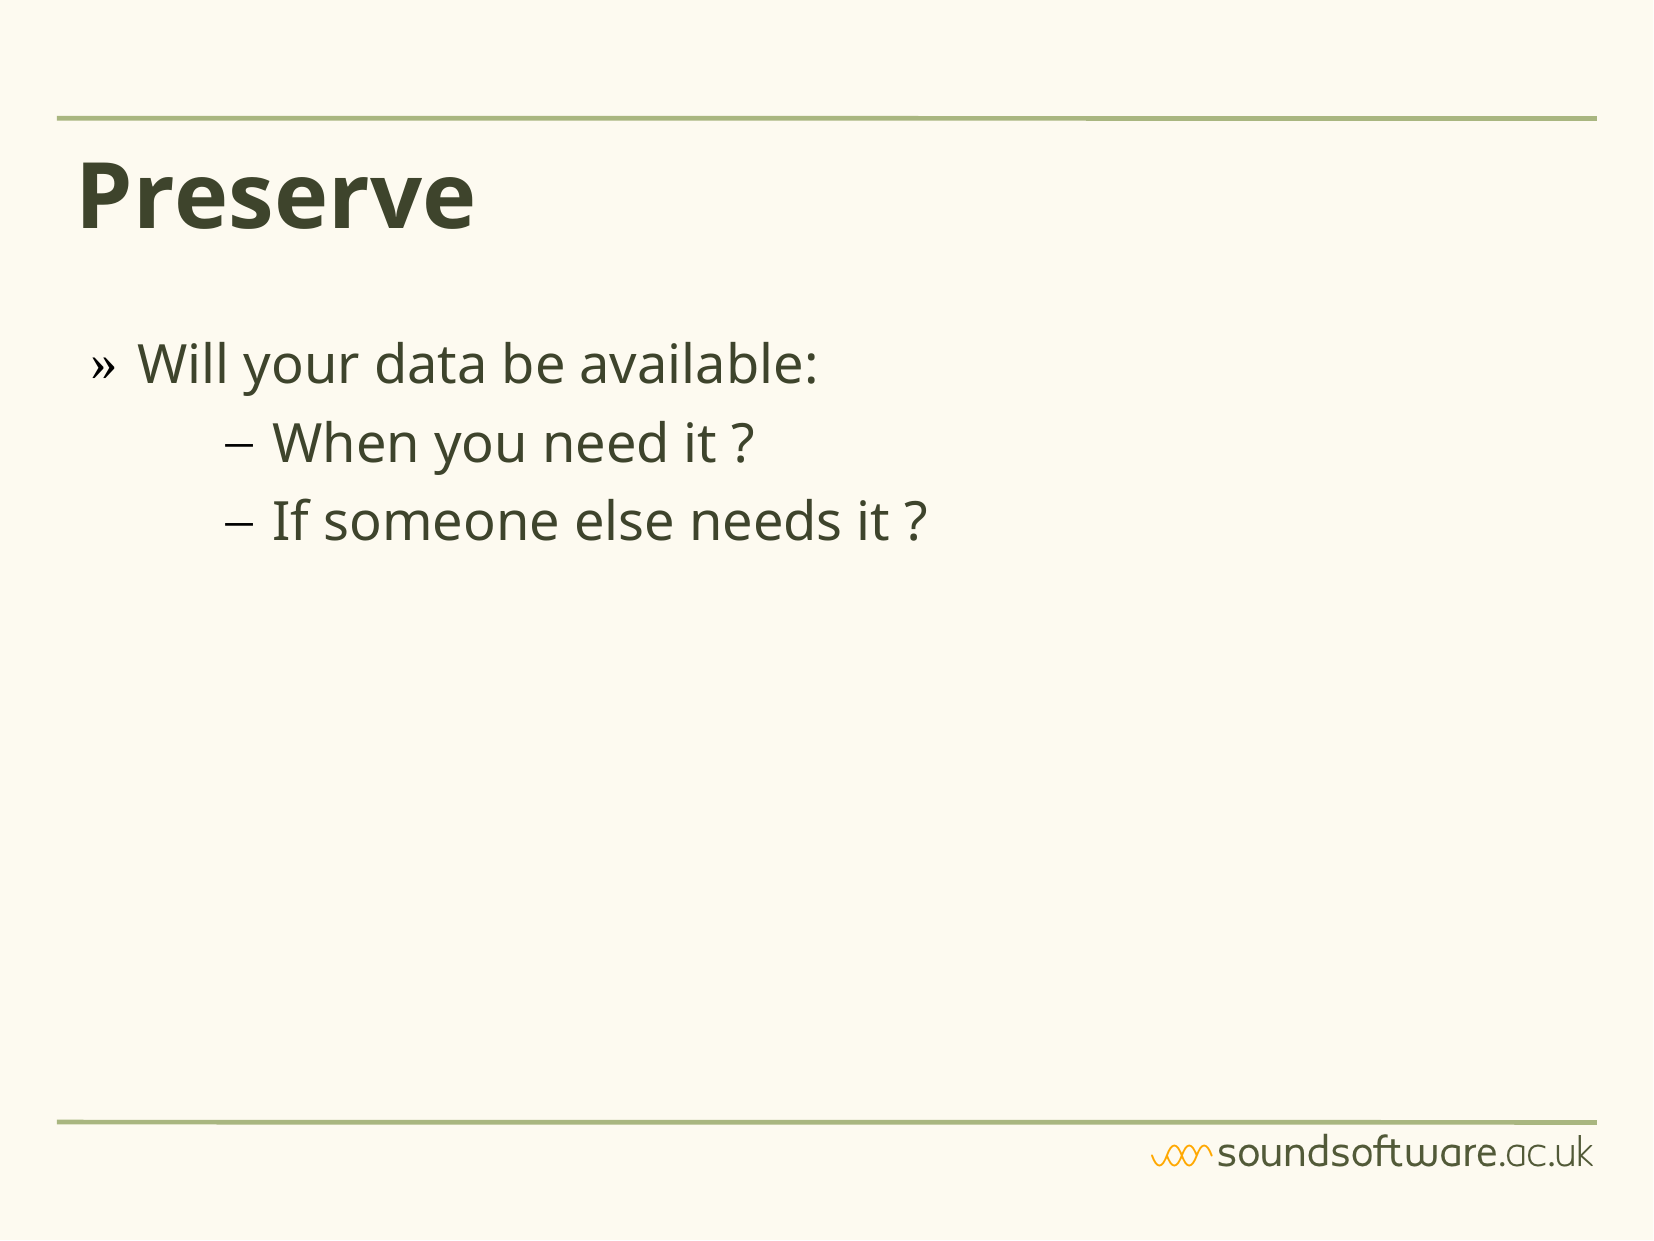

# Preserve
Will your data be available:
When you need it ?
If someone else needs it ?